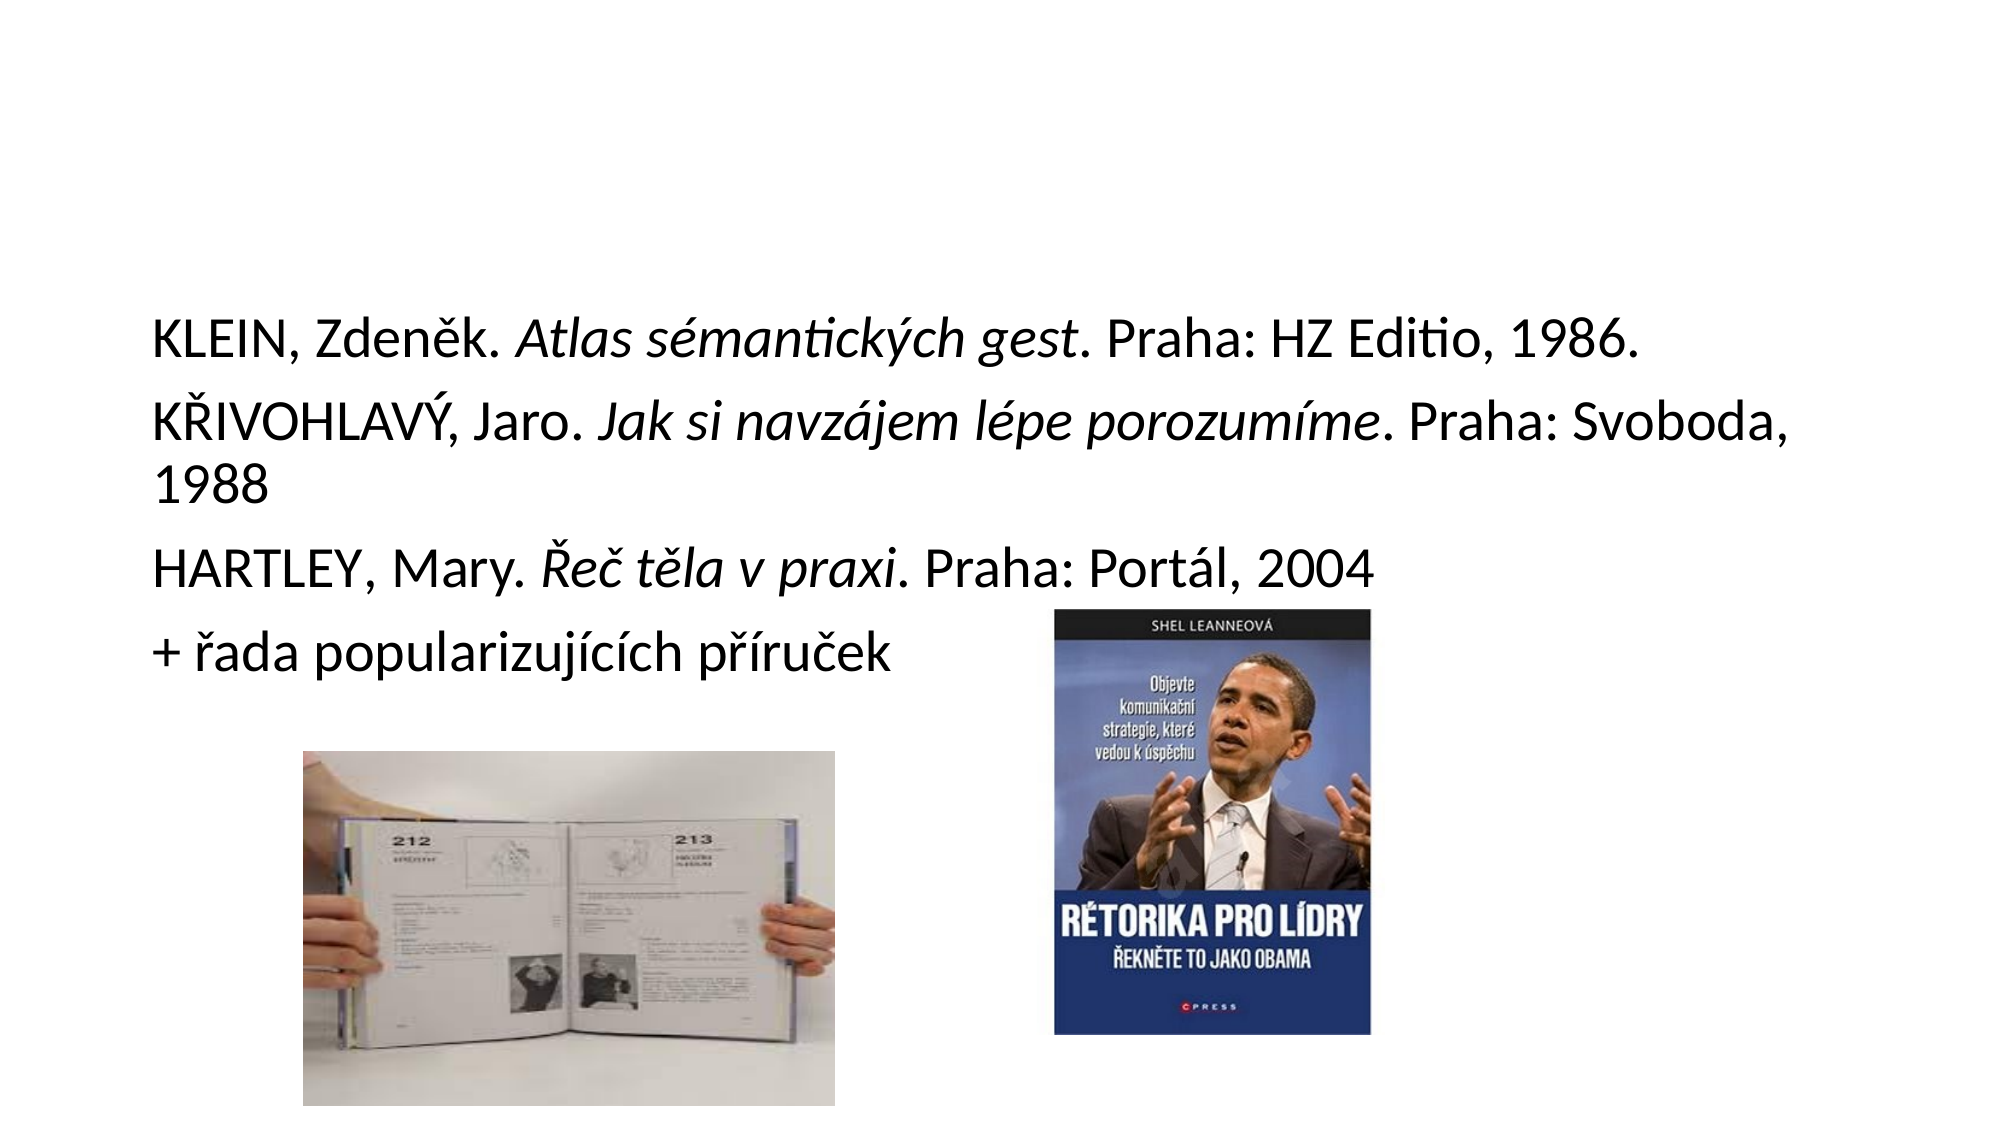

#
KLEIN, Zdeněk. Atlas sémantických gest. Praha: HZ Editio, 1986.
KŘIVOHLAVÝ, Jaro. Jak si navzájem lépe porozumíme. Praha: Svoboda, 1988
HARTLEY, Mary. Řeč těla v praxi. Praha: Portál, 2004
+ řada popularizujících příruček